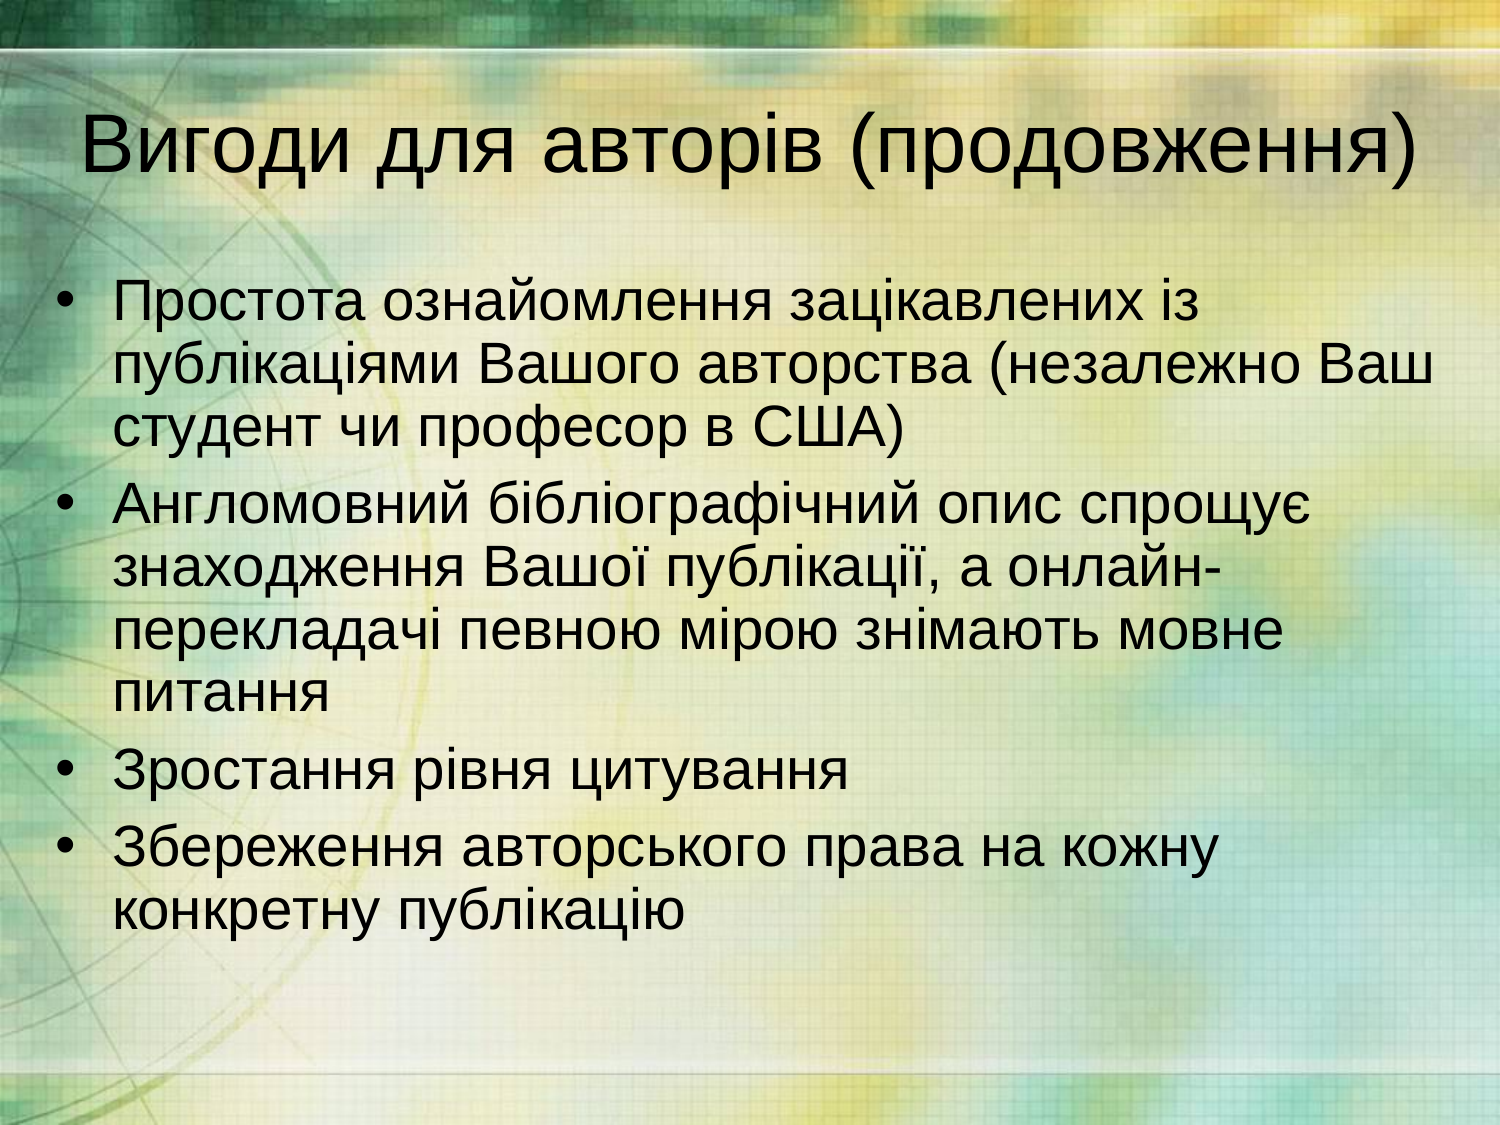

# Вигоди для авторів (продовження)
Простота ознайомлення зацікавлених із публікаціями Вашого авторства (незалежно Ваш студент чи професор в США)
Англомовний бібліографічний опис спрощує знаходження Вашої публікації, а онлайн-перекладачі певною мірою знімають мовне питання
Зростання рівня цитування
Збереження авторського права на кожну конкретну публікацію